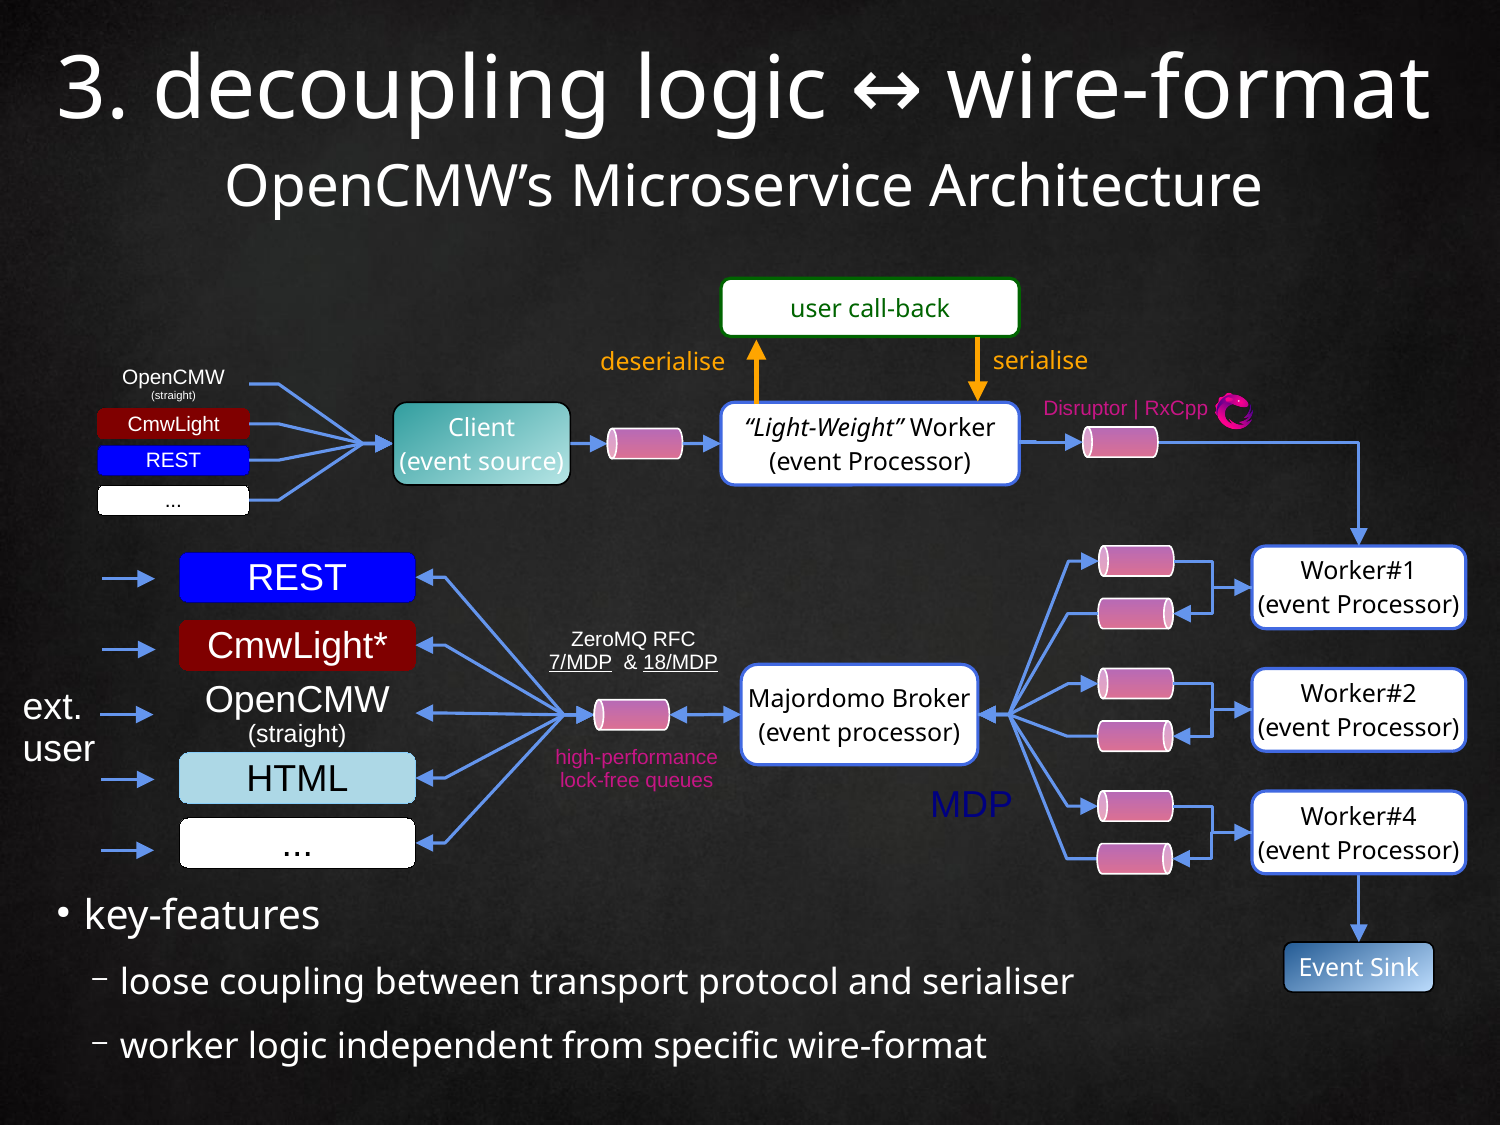

# 3. decoupling logic ↔ wire-format OpenCMW’s Microservice Architecture
user call-back
serialise
deserialise
OpenCMW
(straight)
Disruptor | RxCpp
Client
(event source)
“Light-Weight” Worker
(event Processor)
CmwLight
REST
...
Worker#1
(event Processor)
REST
CmwLight*
ZeroMQ RFC
7/MDP & 18/MDP
Majordomo Broker
(event processor)
Worker#2
(event Processor)
ext. user
OpenCMW
(straight)
high-performance
lock-free queues
HTML
MDP
Worker#4
(event Processor)
...
key-features
loose coupling between transport protocol and serialiser
worker logic independent from specific wire-format
Event Sink